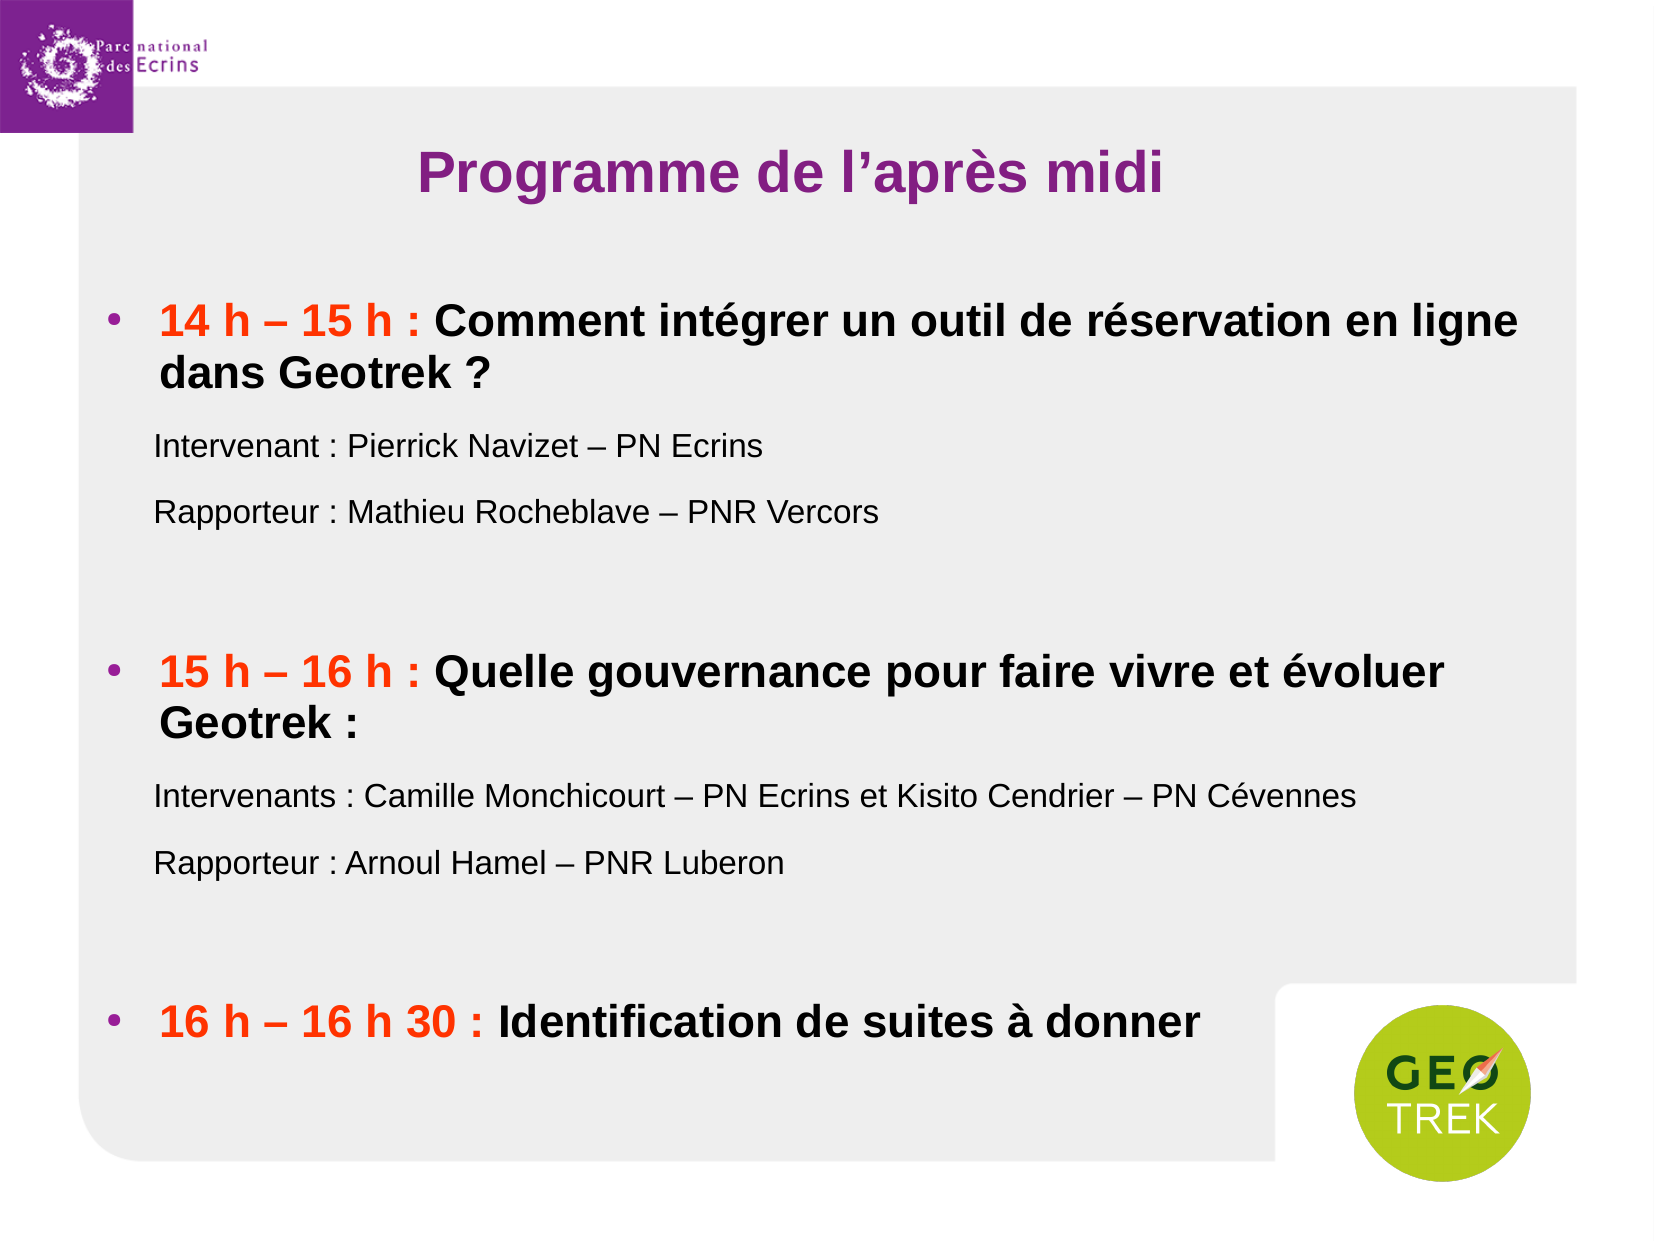

Programme de l’après midi
# 14 h – 15 h : Comment intégrer un outil de réservation en ligne dans Geotrek ?
 Intervenant : Pierrick Navizet – PN Ecrins
 Rapporteur : Mathieu Rocheblave – PNR Vercors
15 h – 16 h : Quelle gouvernance pour faire vivre et évoluer Geotrek :
 Intervenants : Camille Monchicourt – PN Ecrins et Kisito Cendrier – PN Cévennes
 Rapporteur : Arnoul Hamel – PNR Luberon
16 h – 16 h 30 : Identification de suites à donner